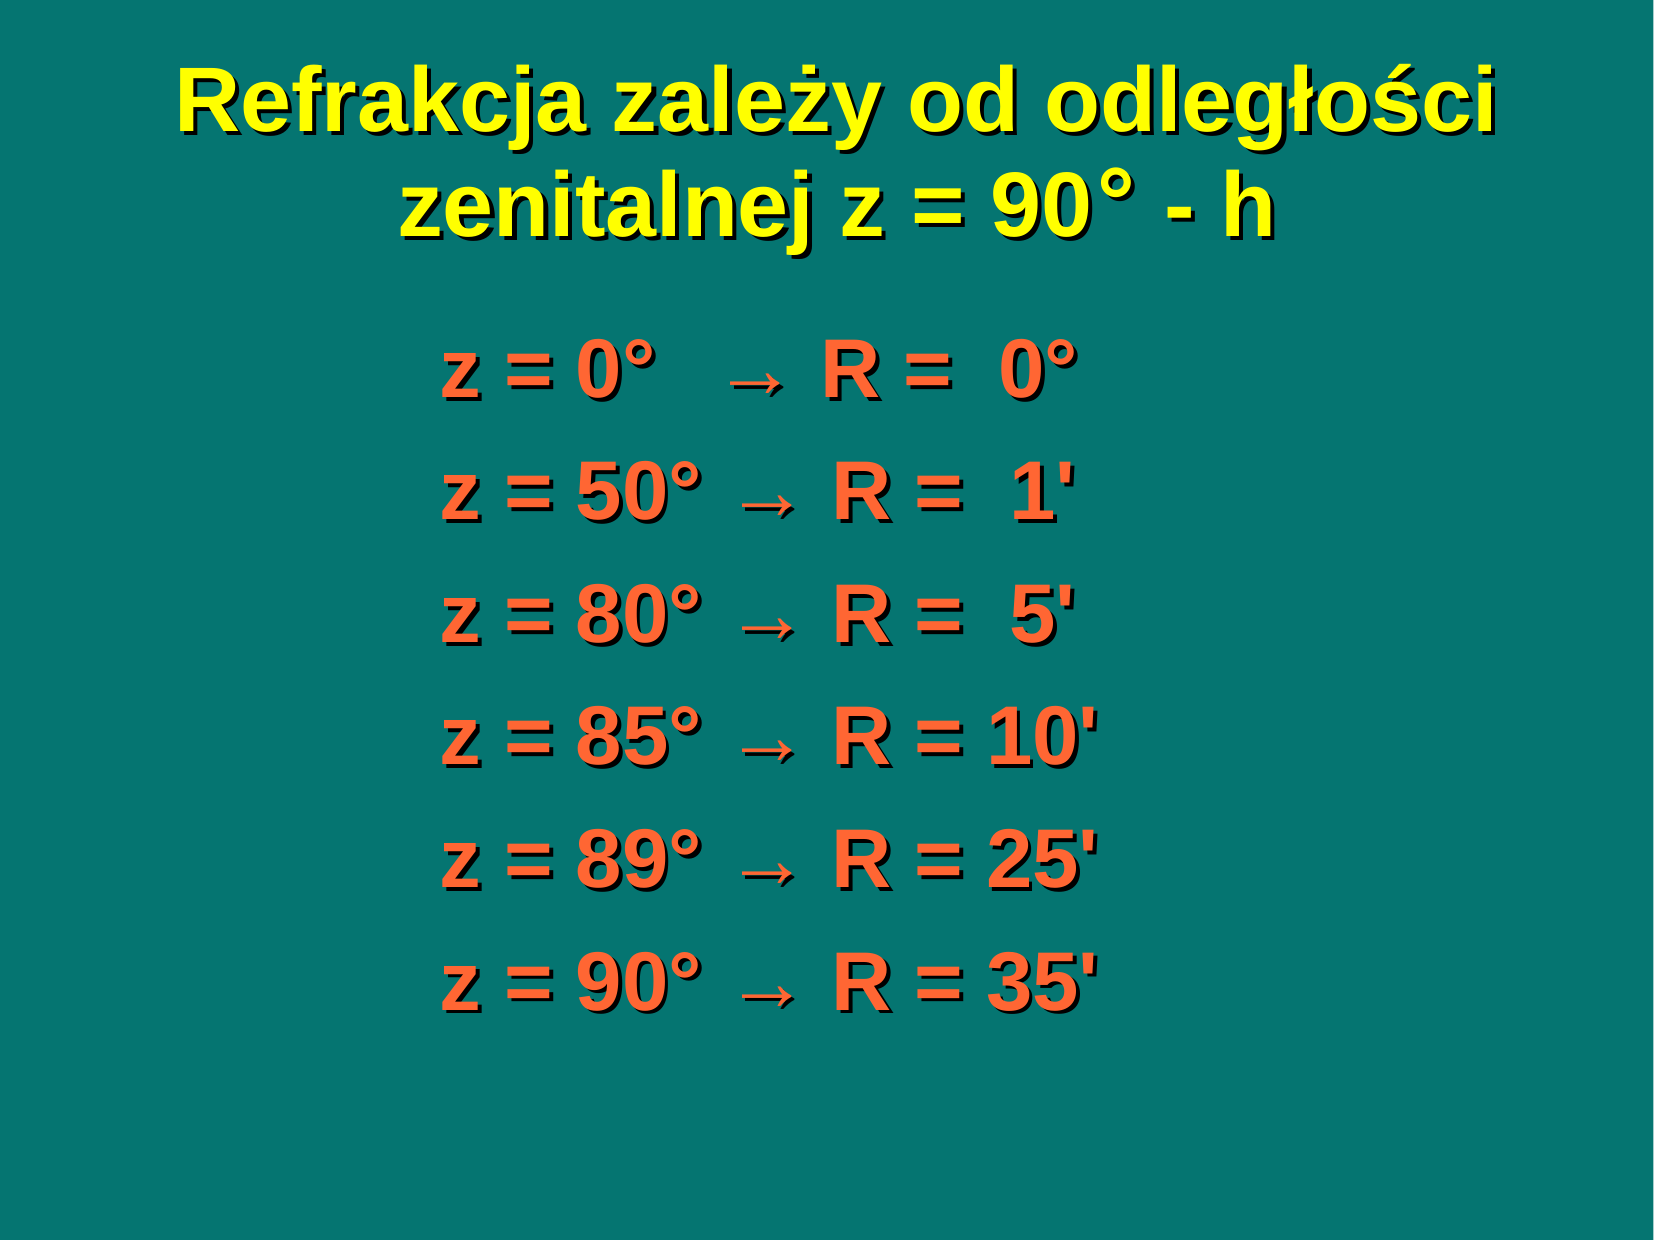

# Refrakcja zależy od odległości zenitalnej z = 90° - h
z = 0° 	→ R = 0°
z = 50° → R = 1'
z = 80° → R = 5'
z = 85° → R = 10'
z = 89° → R = 25'
z = 90° → R = 35'